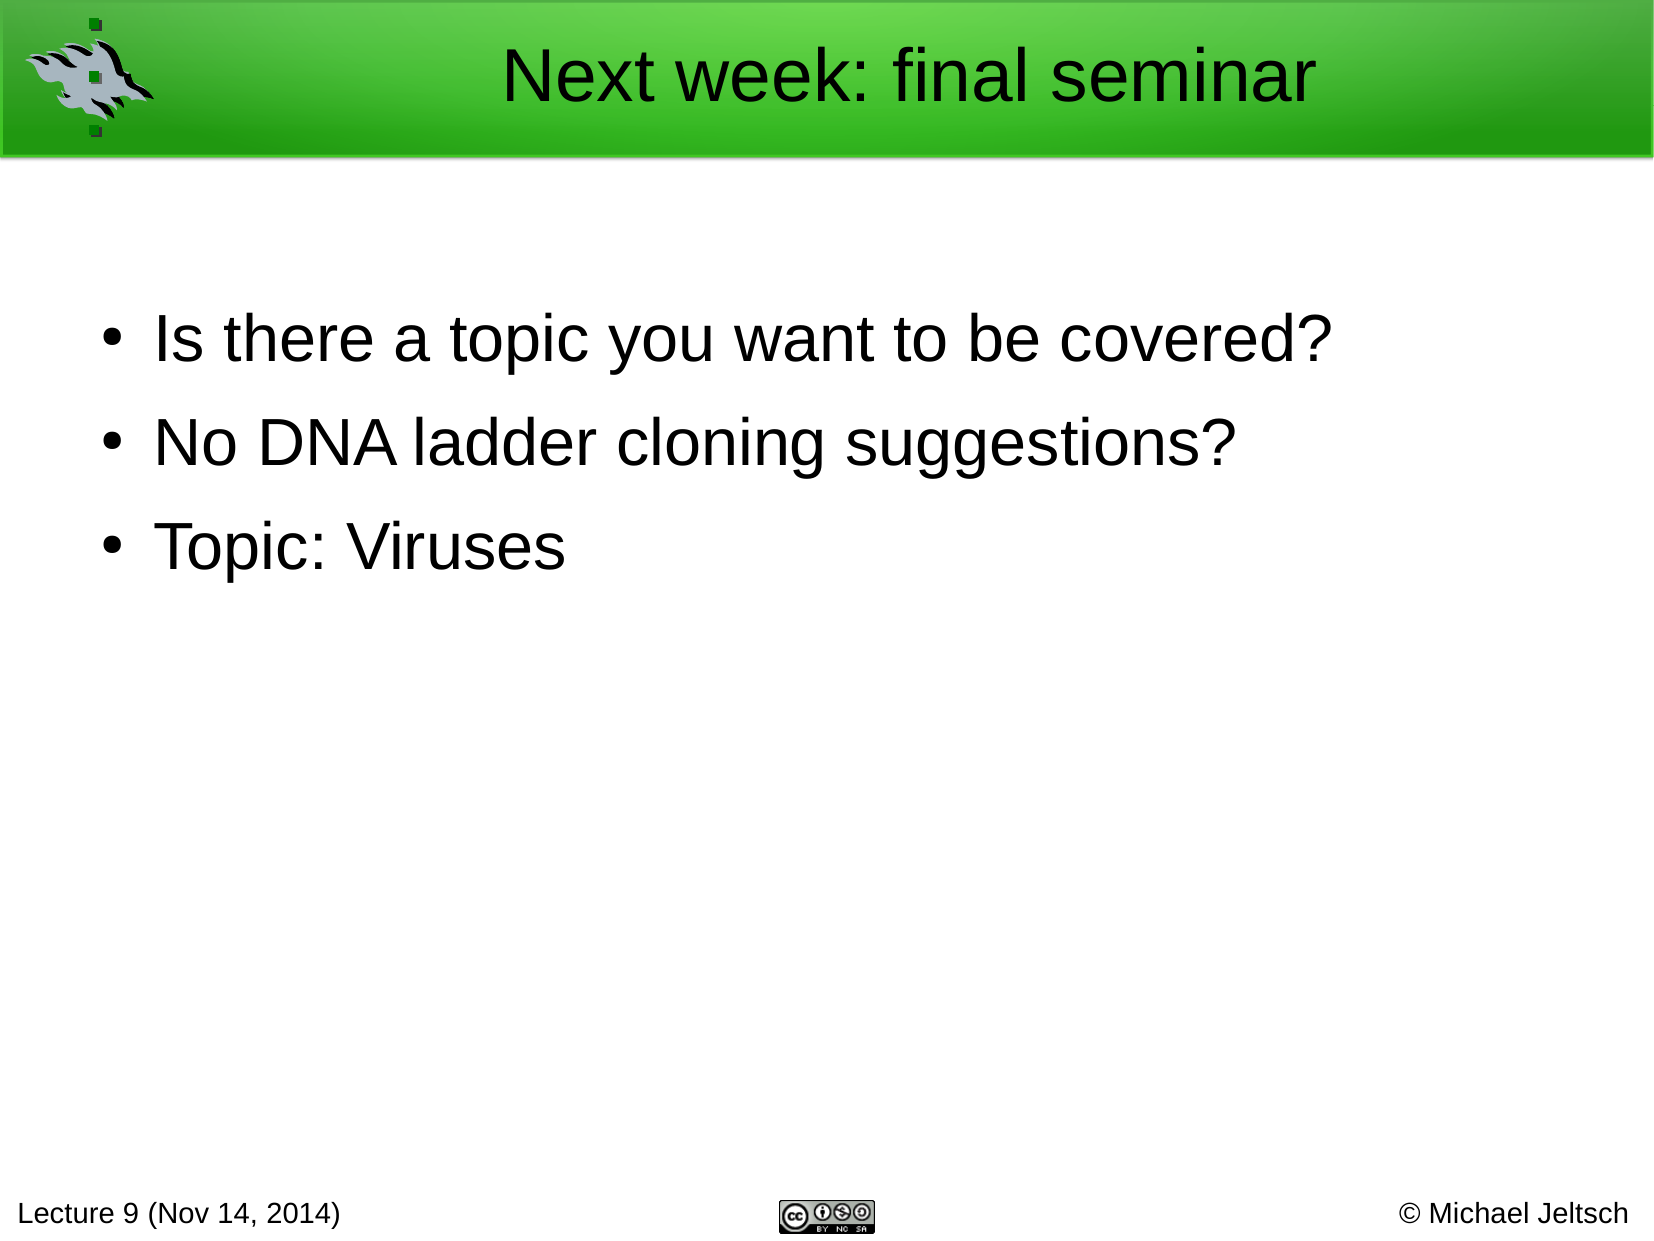

# Next week: final seminar
Is there a topic you want to be covered?
No DNA ladder cloning suggestions?
Topic: Viruses